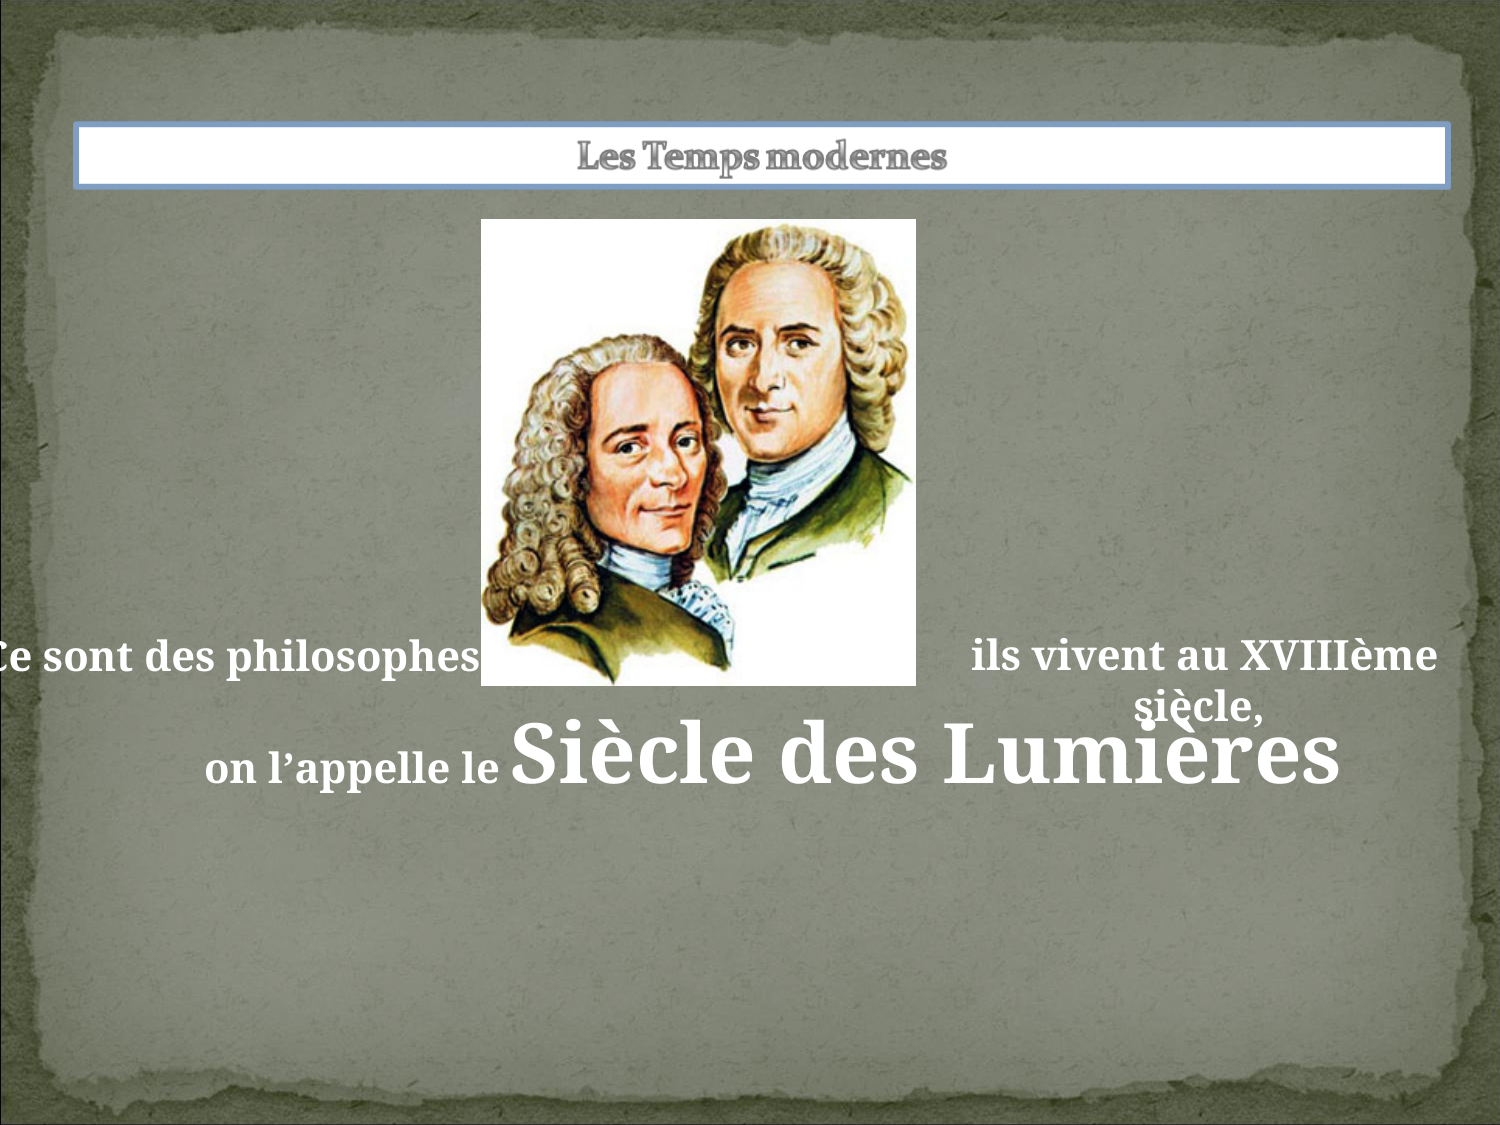

Ce sont des philosophes,
ils vivent au XVIIIème siècle,
on l’appelle le Siècle des Lumières